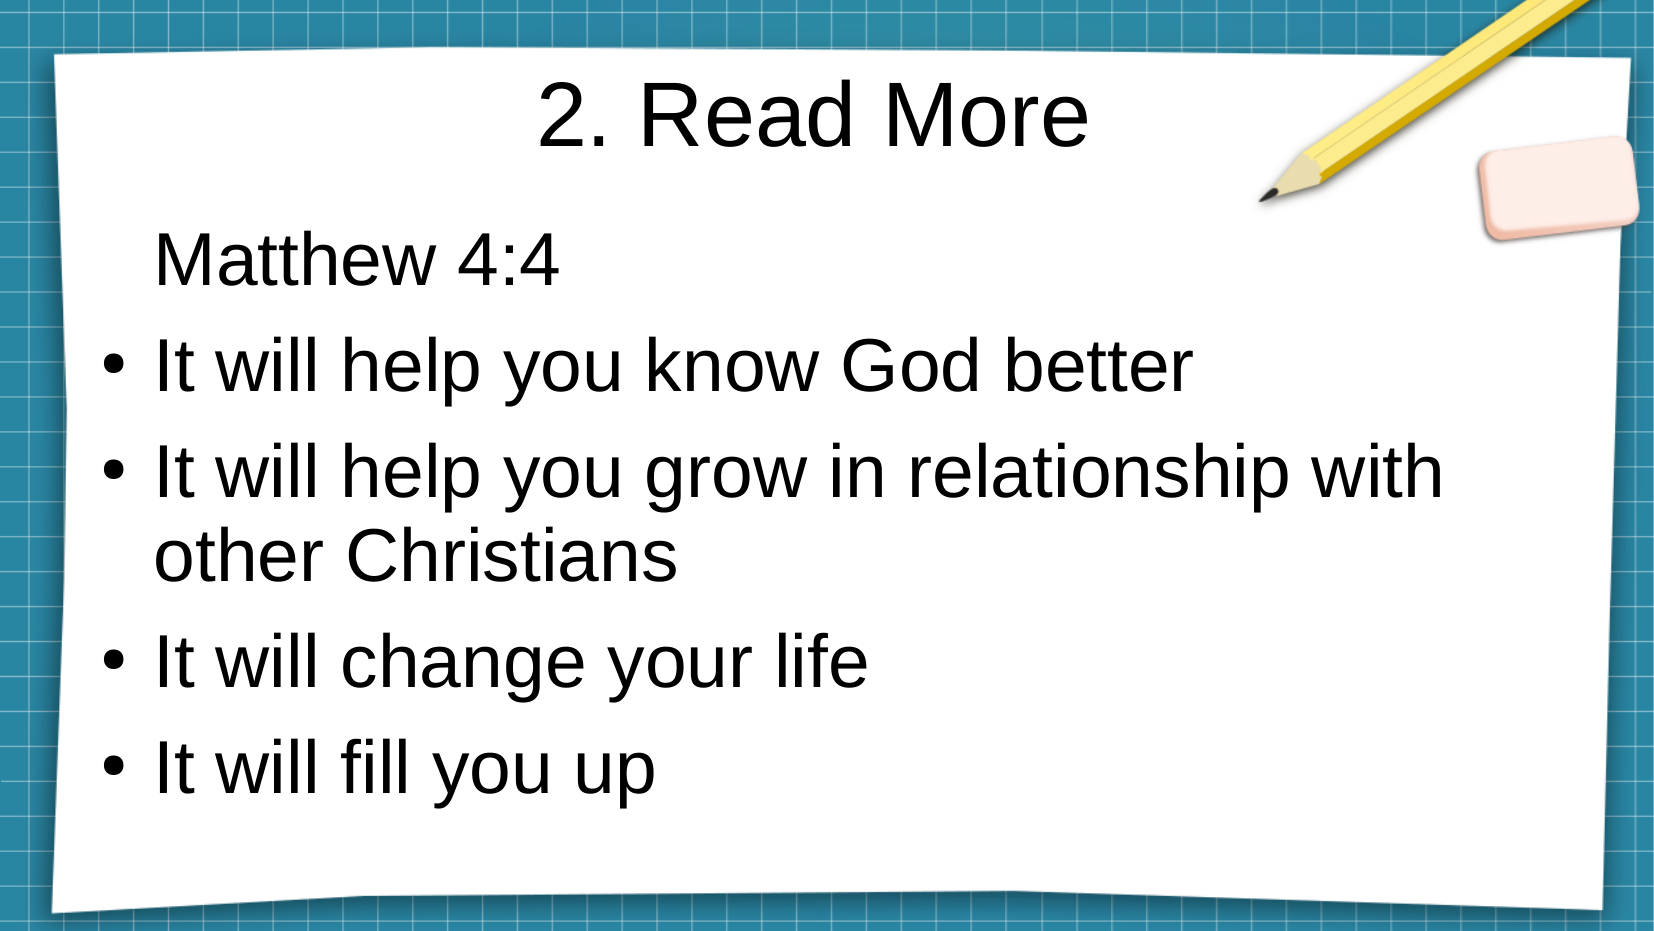

# 2. Read More
Matthew 4:4
It will help you know God better
It will help you grow in relationship with other Christians
It will change your life
It will fill you up